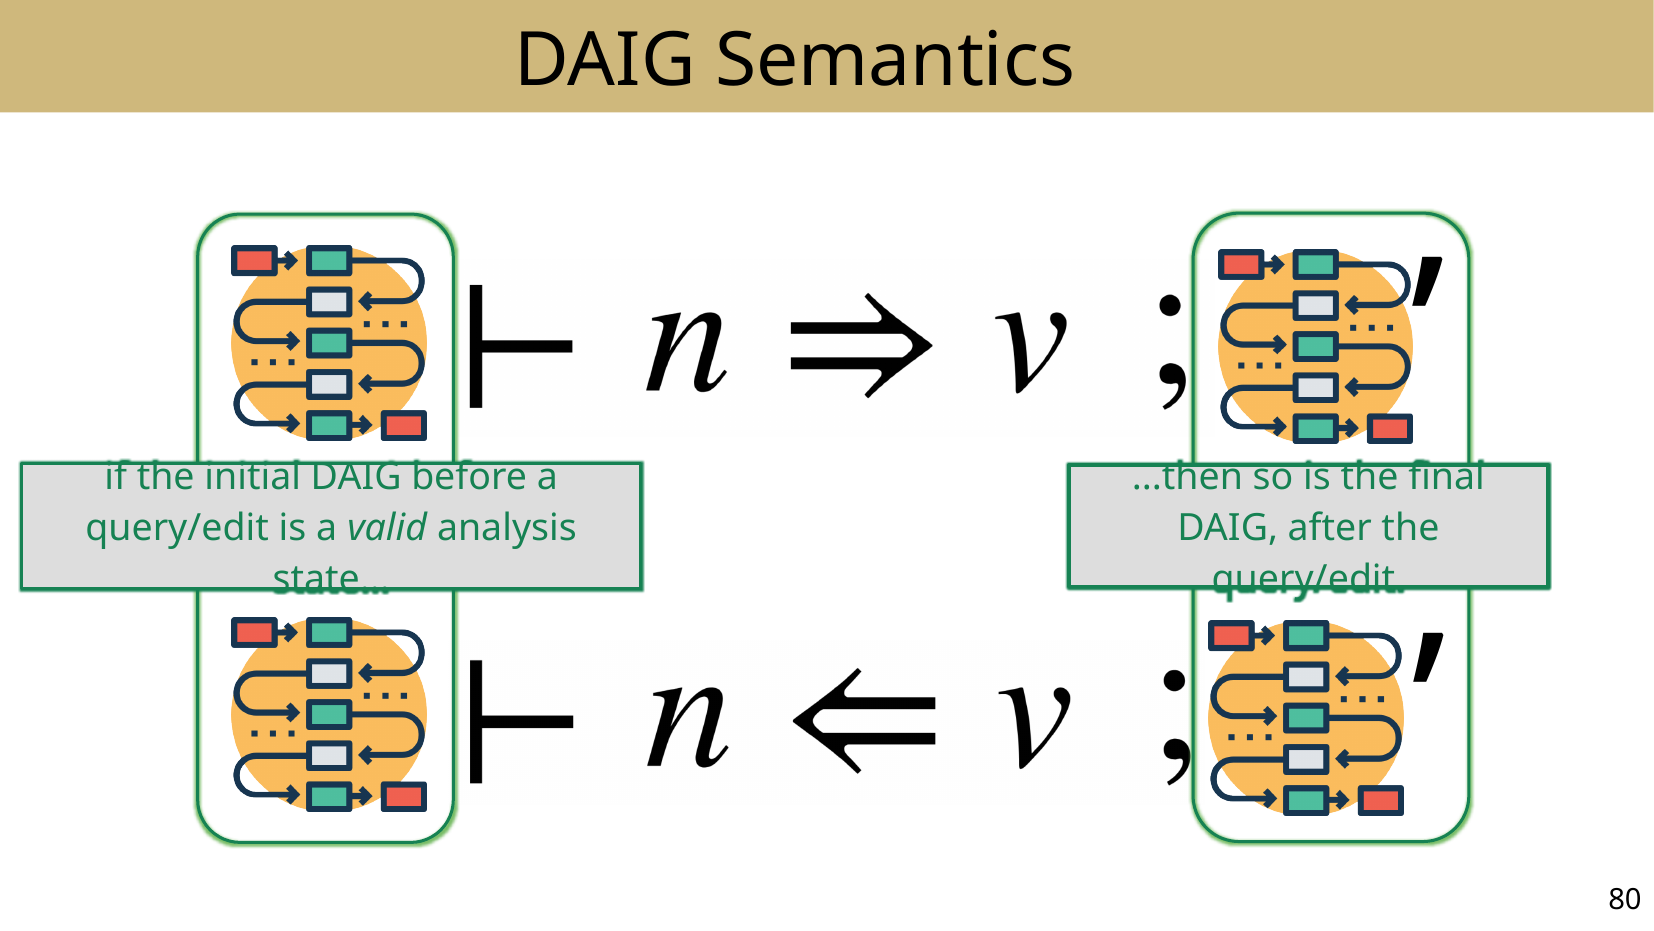

# DAIG Semantics
,
...then so is the final DAIG, after the query/edit.
,
if the initial DAIG before a query/edit is a valid analysis state...